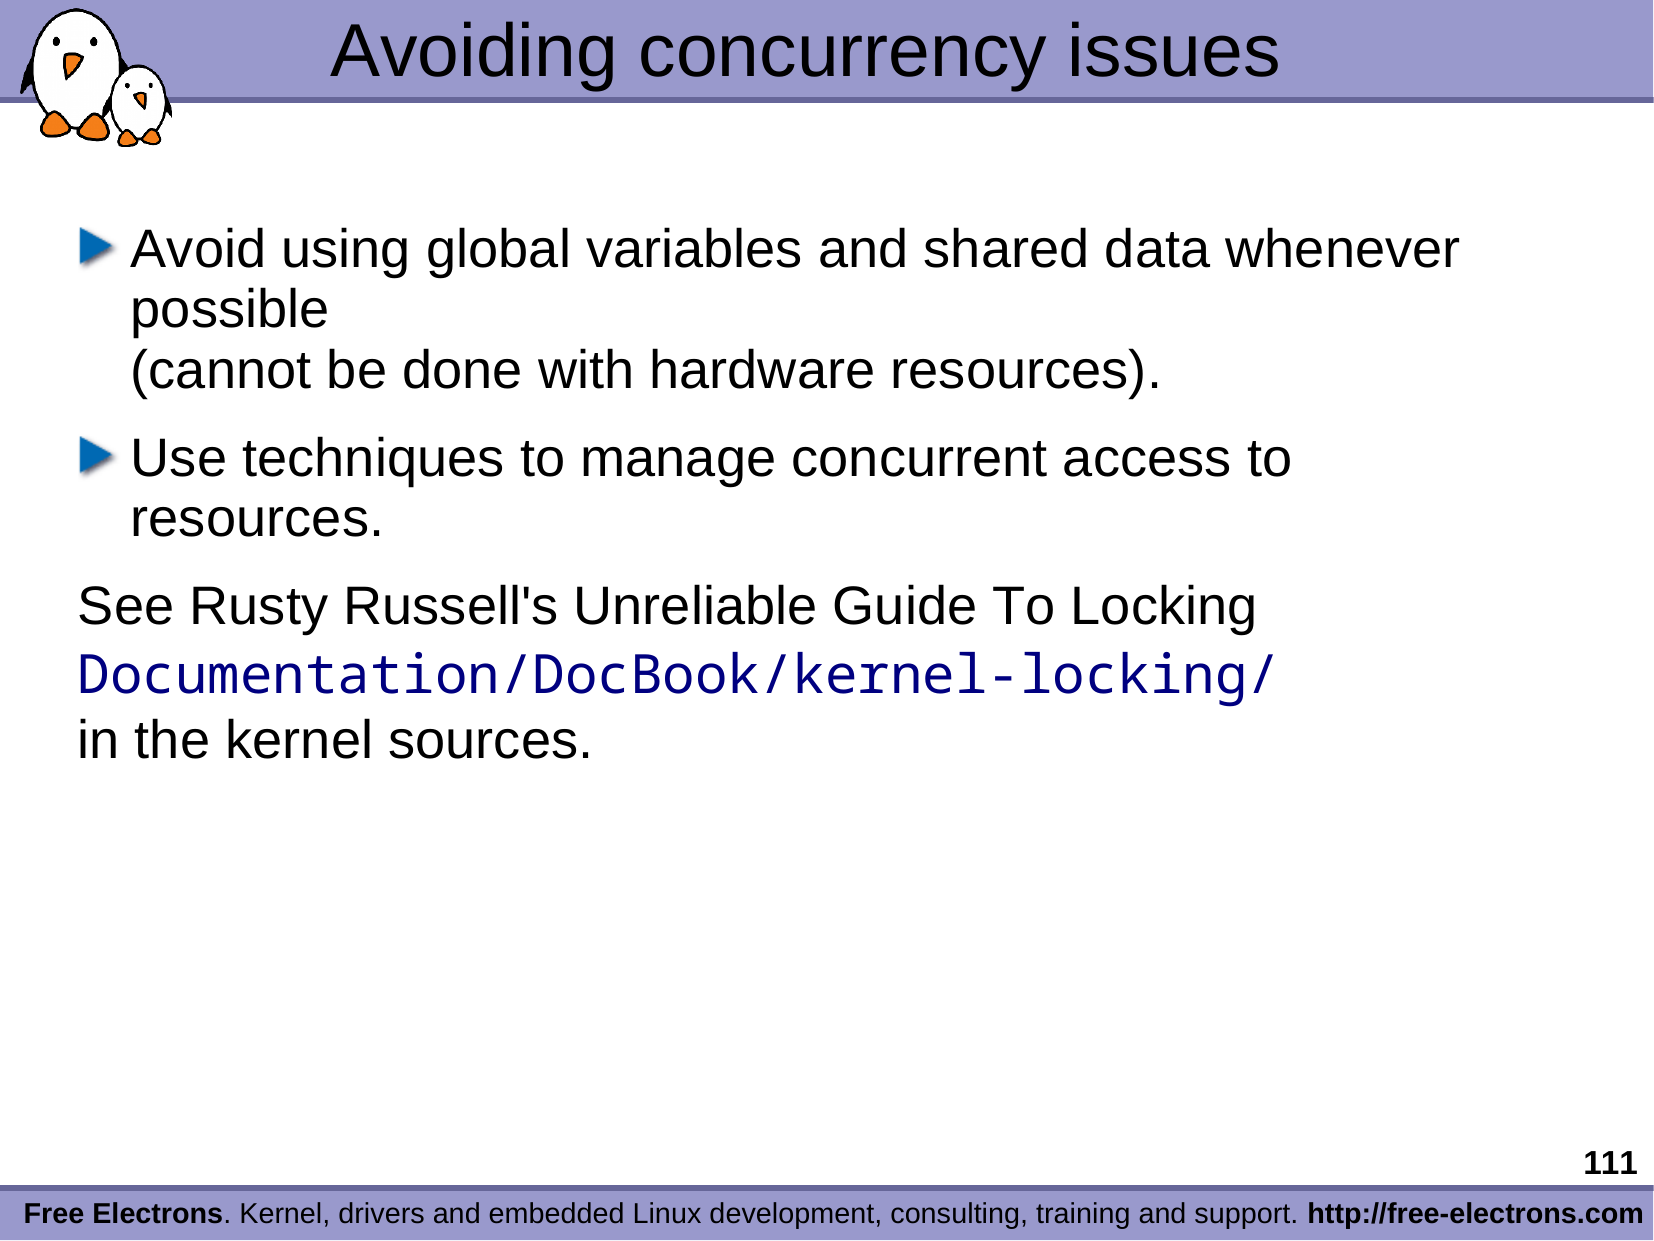

# Avoiding concurrency issues
Avoid using global variables and shared data whenever possible
(cannot be done with hardware resources).
Use techniques to manage concurrent access to resources.
See Rusty Russell's Unreliable Guide To Locking
Documentation/DocBook/kernel-locking/
in the kernel sources.